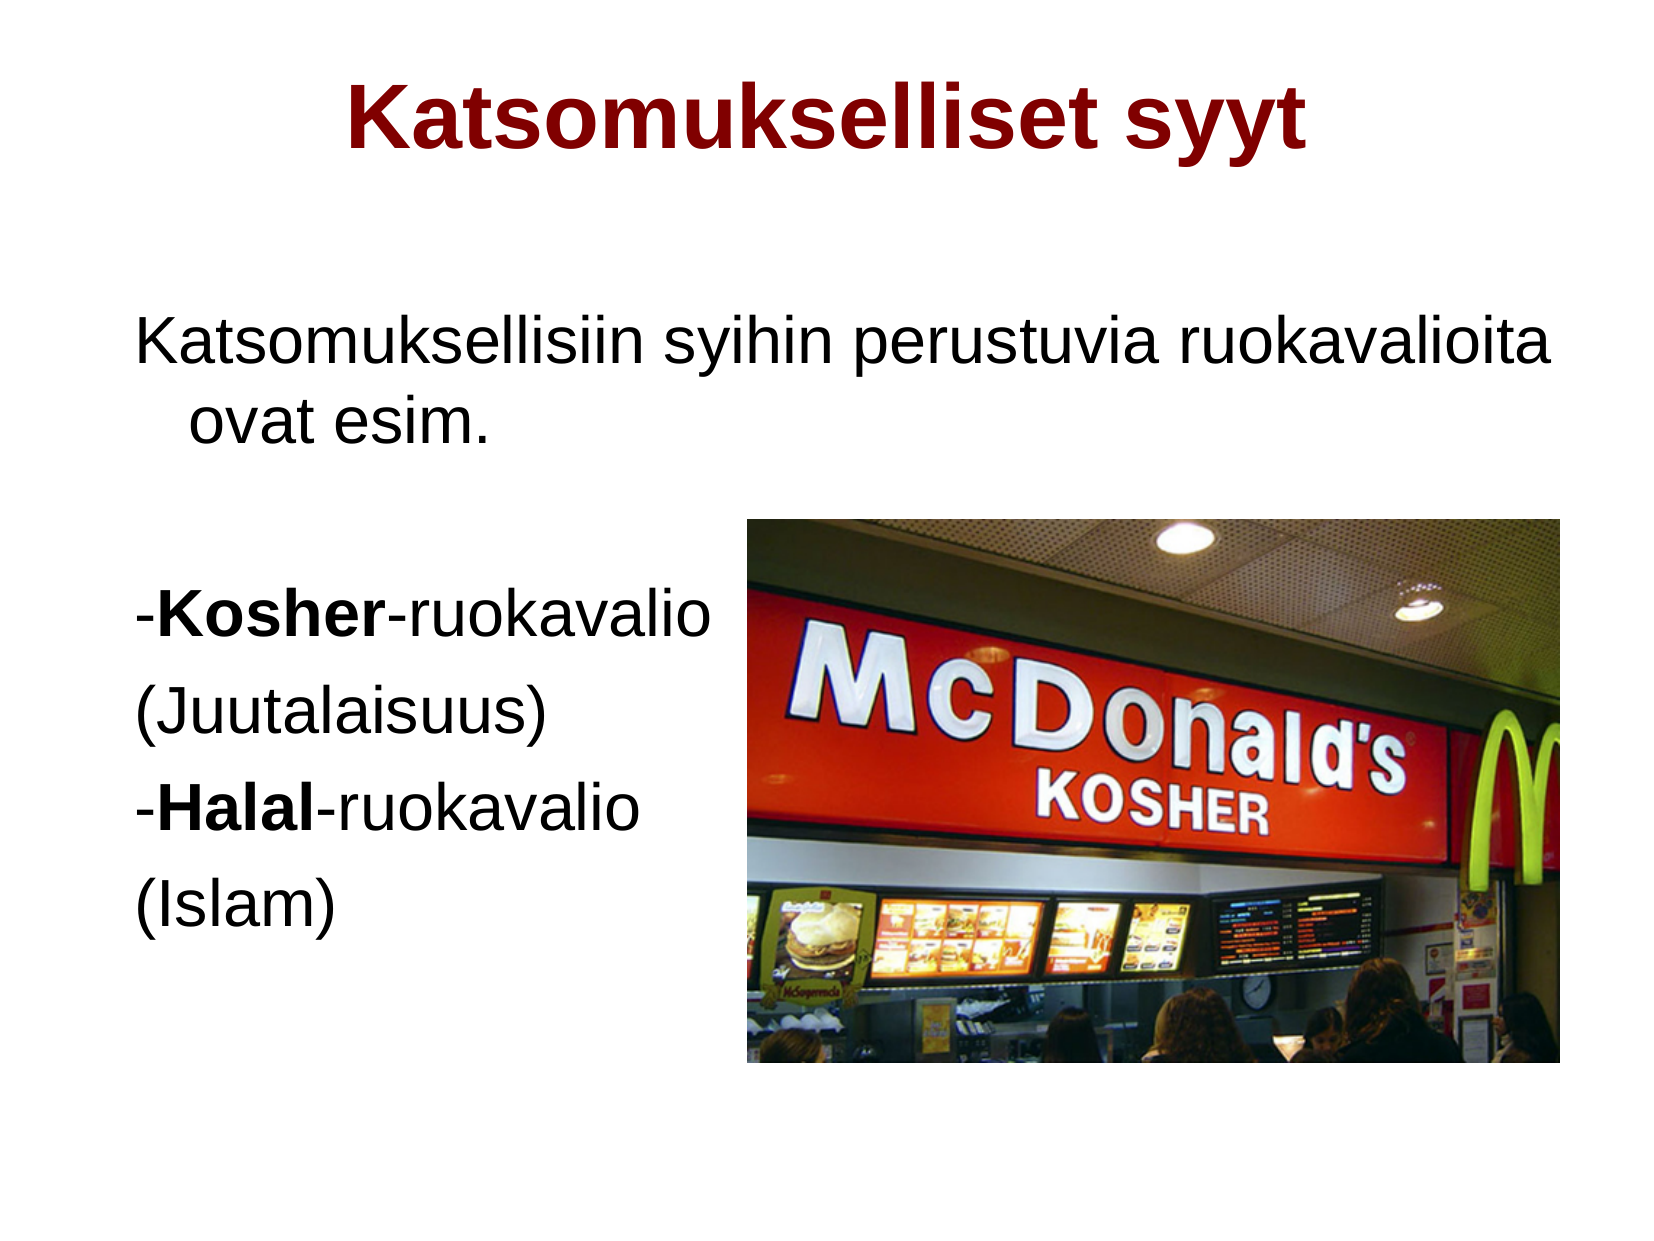

Katsomukselliset syyt
Katsomuksellisiin syihin perustuvia ruokavalioita ovat esim.
-Kosher-ruokavalio
(Juutalaisuus)
-Halal-ruokavalio
(Islam)